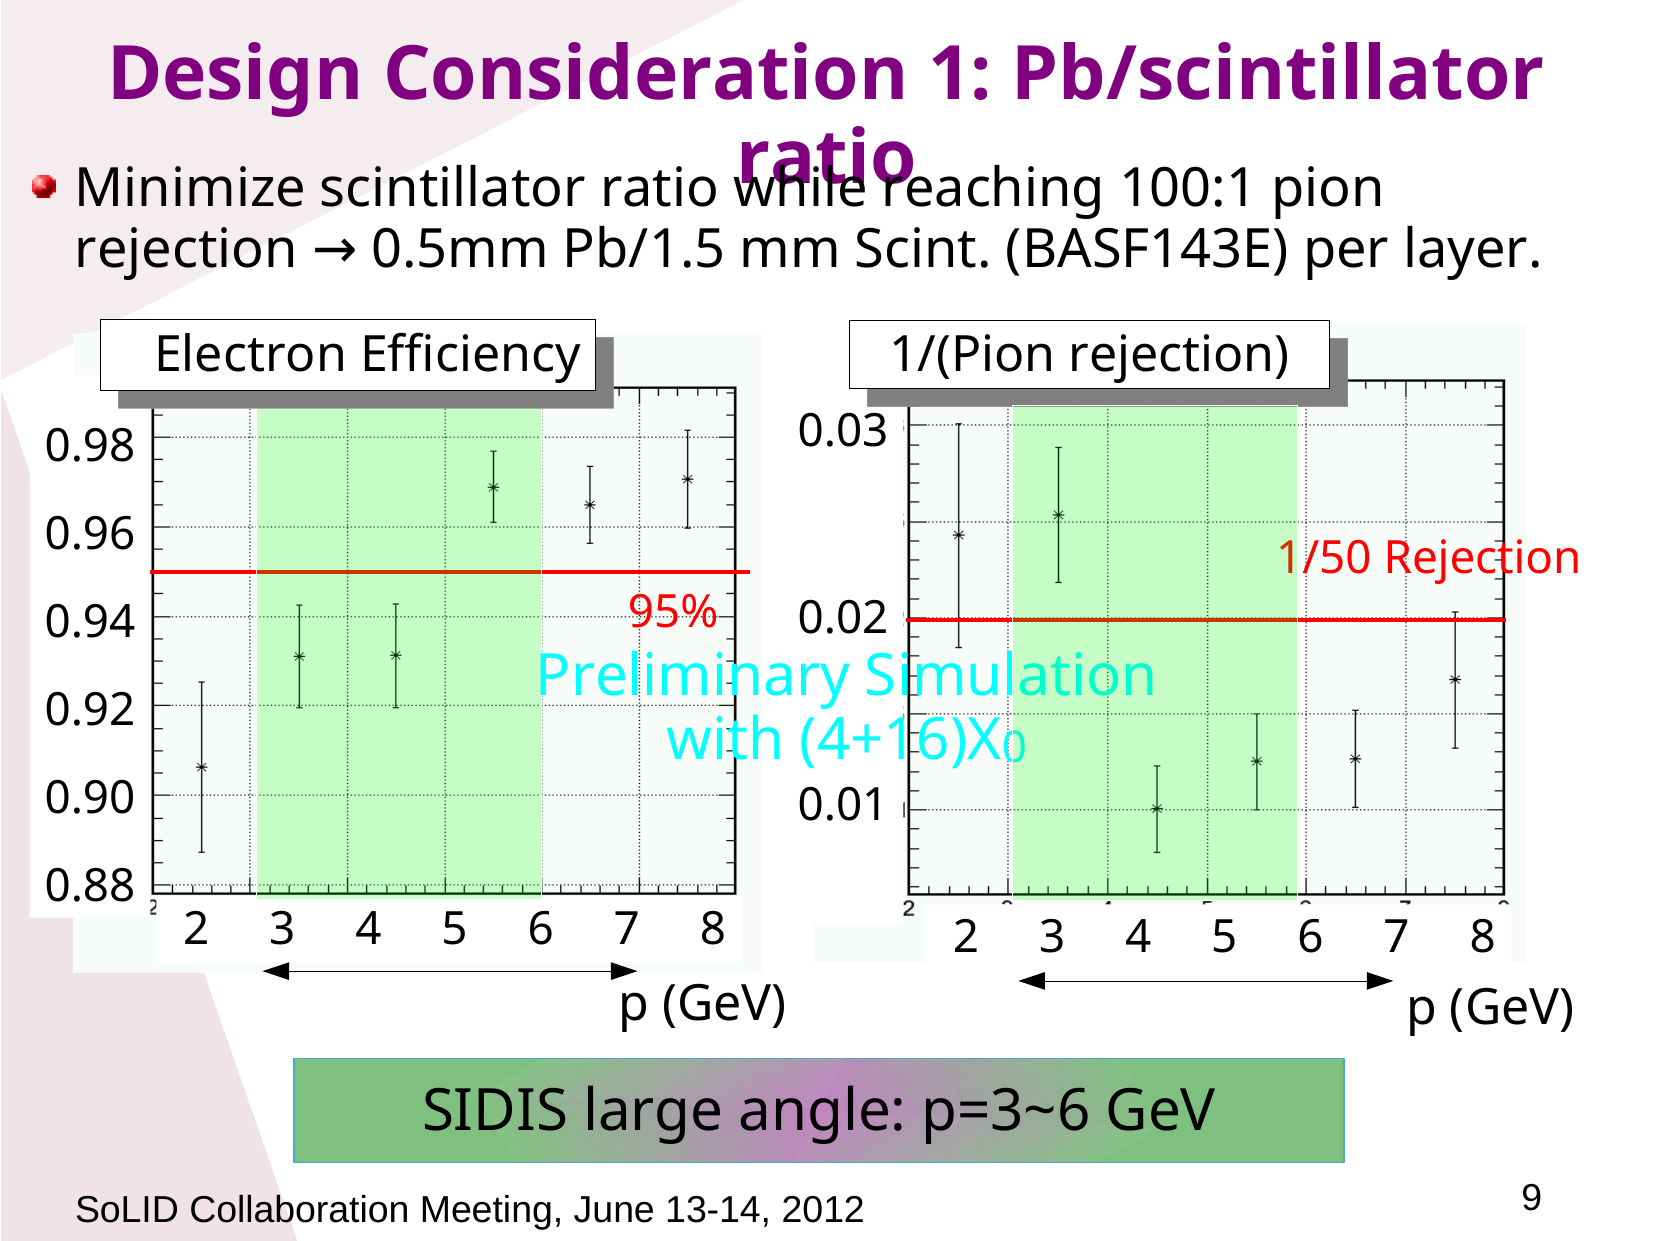

# Design Consideration 1: Pb/scintillator ratio
Minimize scintillator ratio while reaching 100:1 pion rejection → 0.5mm Pb/1.5 mm Scint. (BASF143E) per layer.
 Electron Efficiency
 1/(Pion rejection)
0.03
0.02
0.01
0.98
0.96
0.94
0.92
0.90
0.88
1/50 Rejection
95%
Preliminary Simulation with (4+16)X0
 2 3 4 5 6 7 8
 2 3 4 5 6 7 8
p (GeV)
p (GeV)
SIDIS large angle: p=3~6 GeV
9